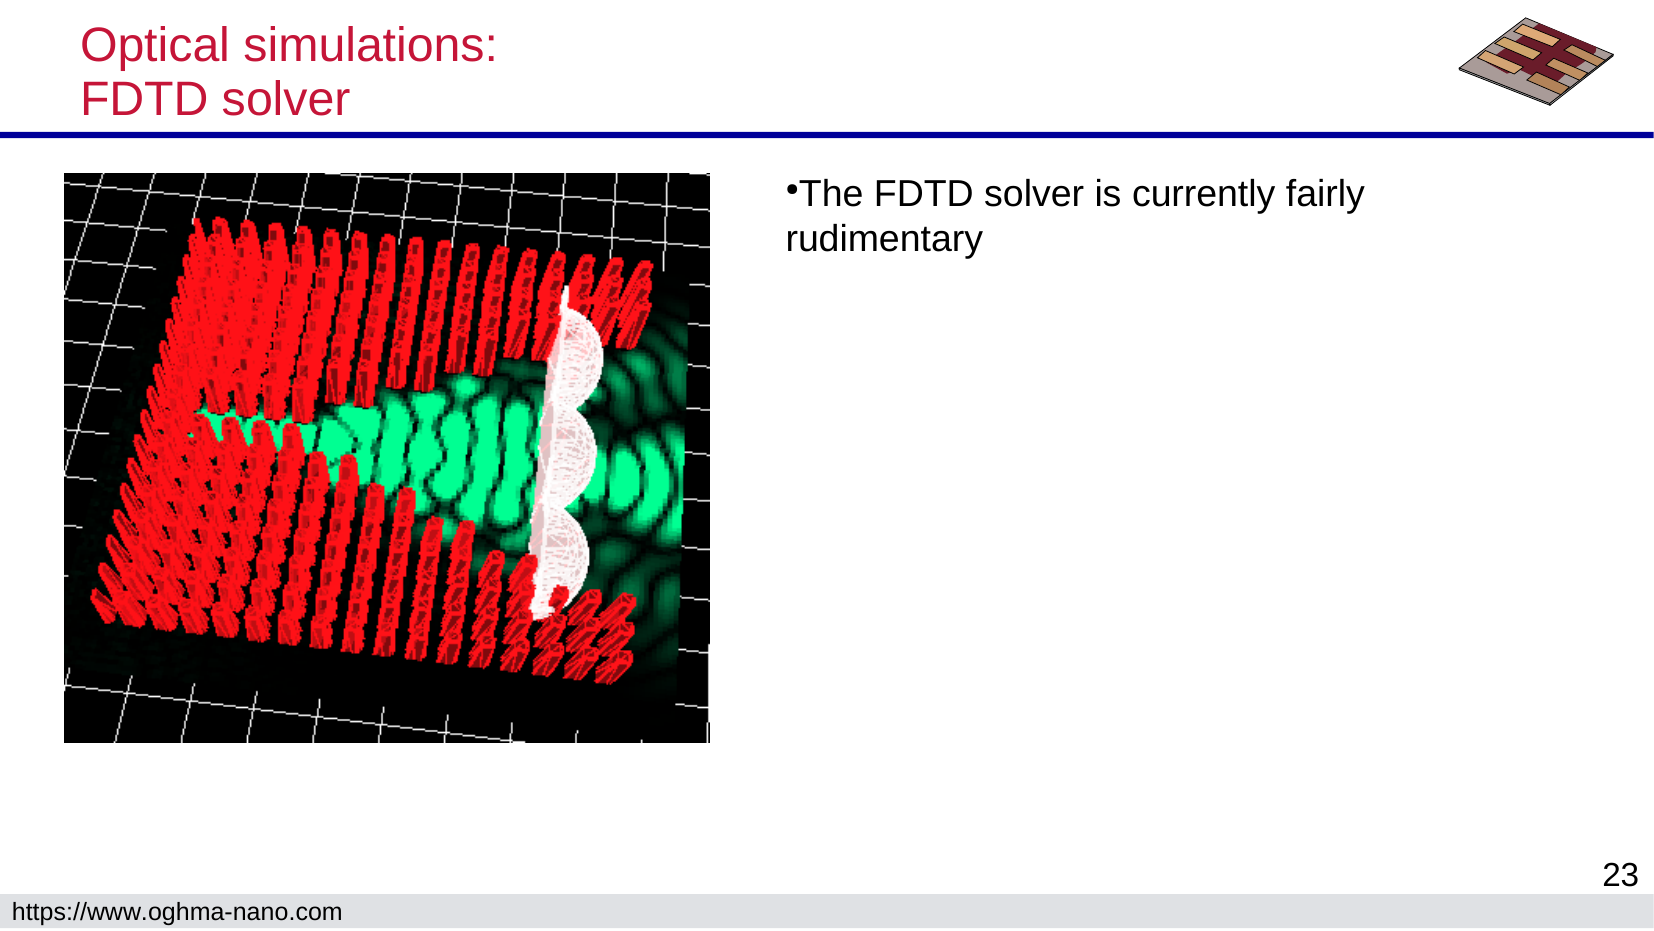

# Optical simulations: FDTD solver
The FDTD solver is currently fairly rudimentary